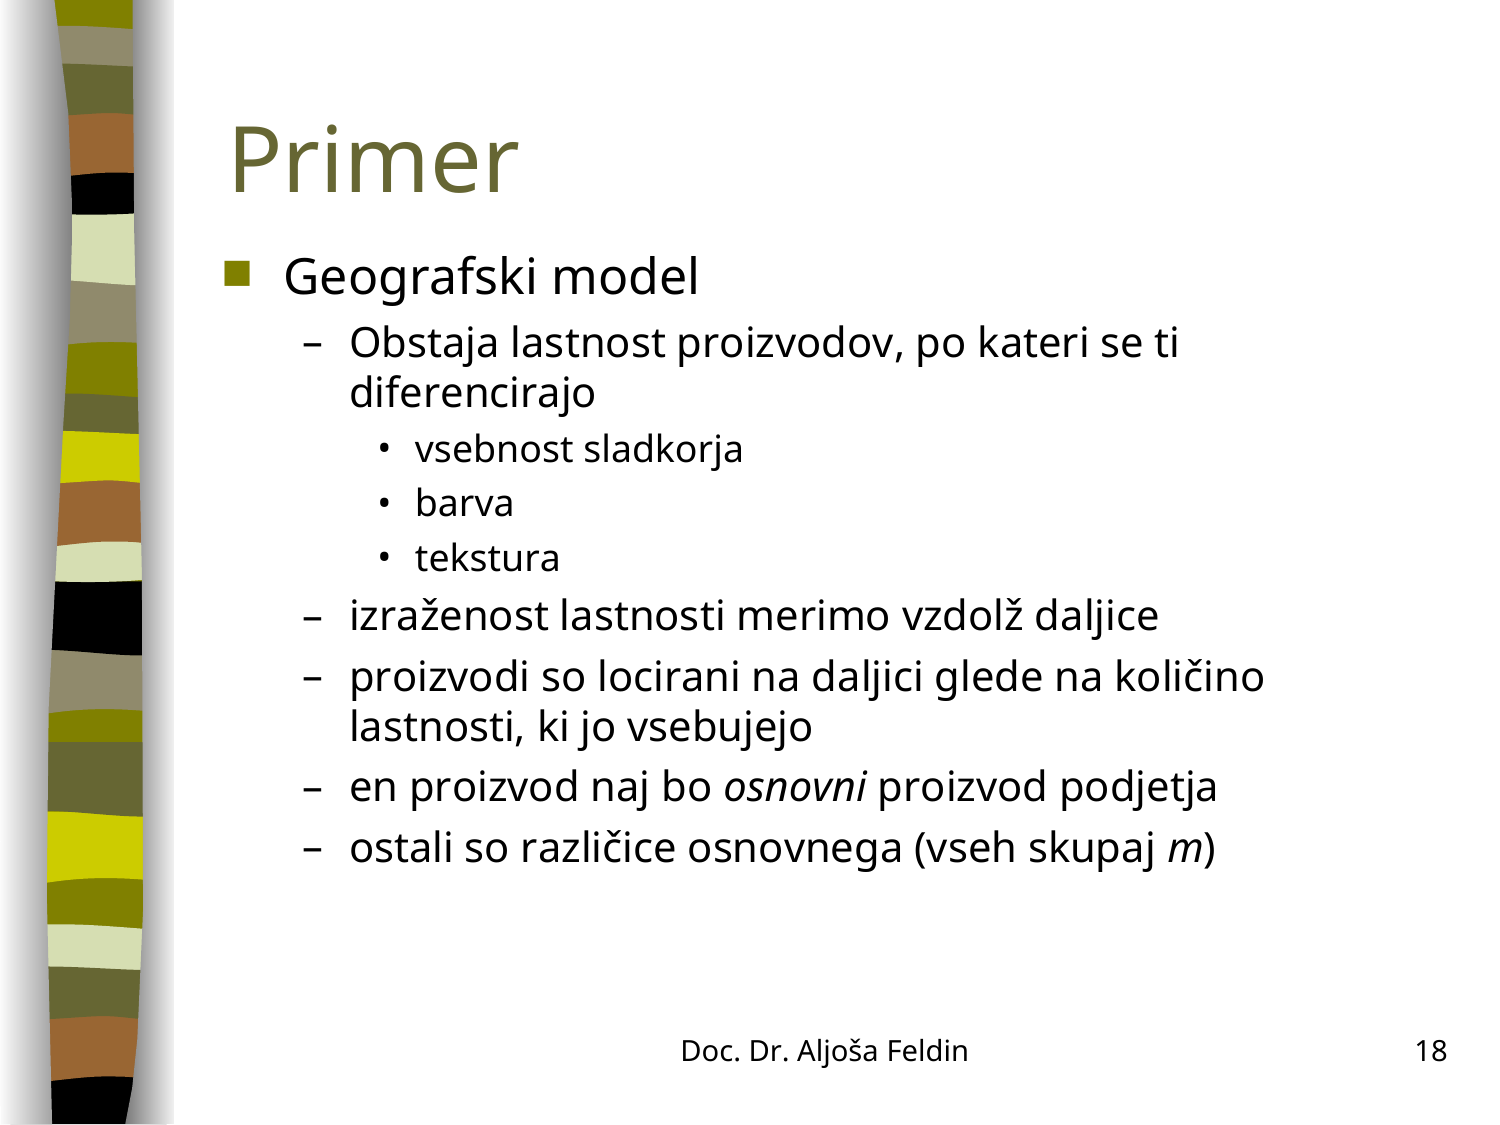

# Primer
Geografski model
Obstaja lastnost proizvodov, po kateri se ti diferencirajo
vsebnost sladkorja
barva
tekstura
izraženost lastnosti merimo vzdolž daljice
proizvodi so locirani na daljici glede na količino lastnosti, ki jo vsebujejo
en proizvod naj bo osnovni proizvod podjetja
ostali so različice osnovnega (vseh skupaj m)
Doc. Dr. Aljoša Feldin